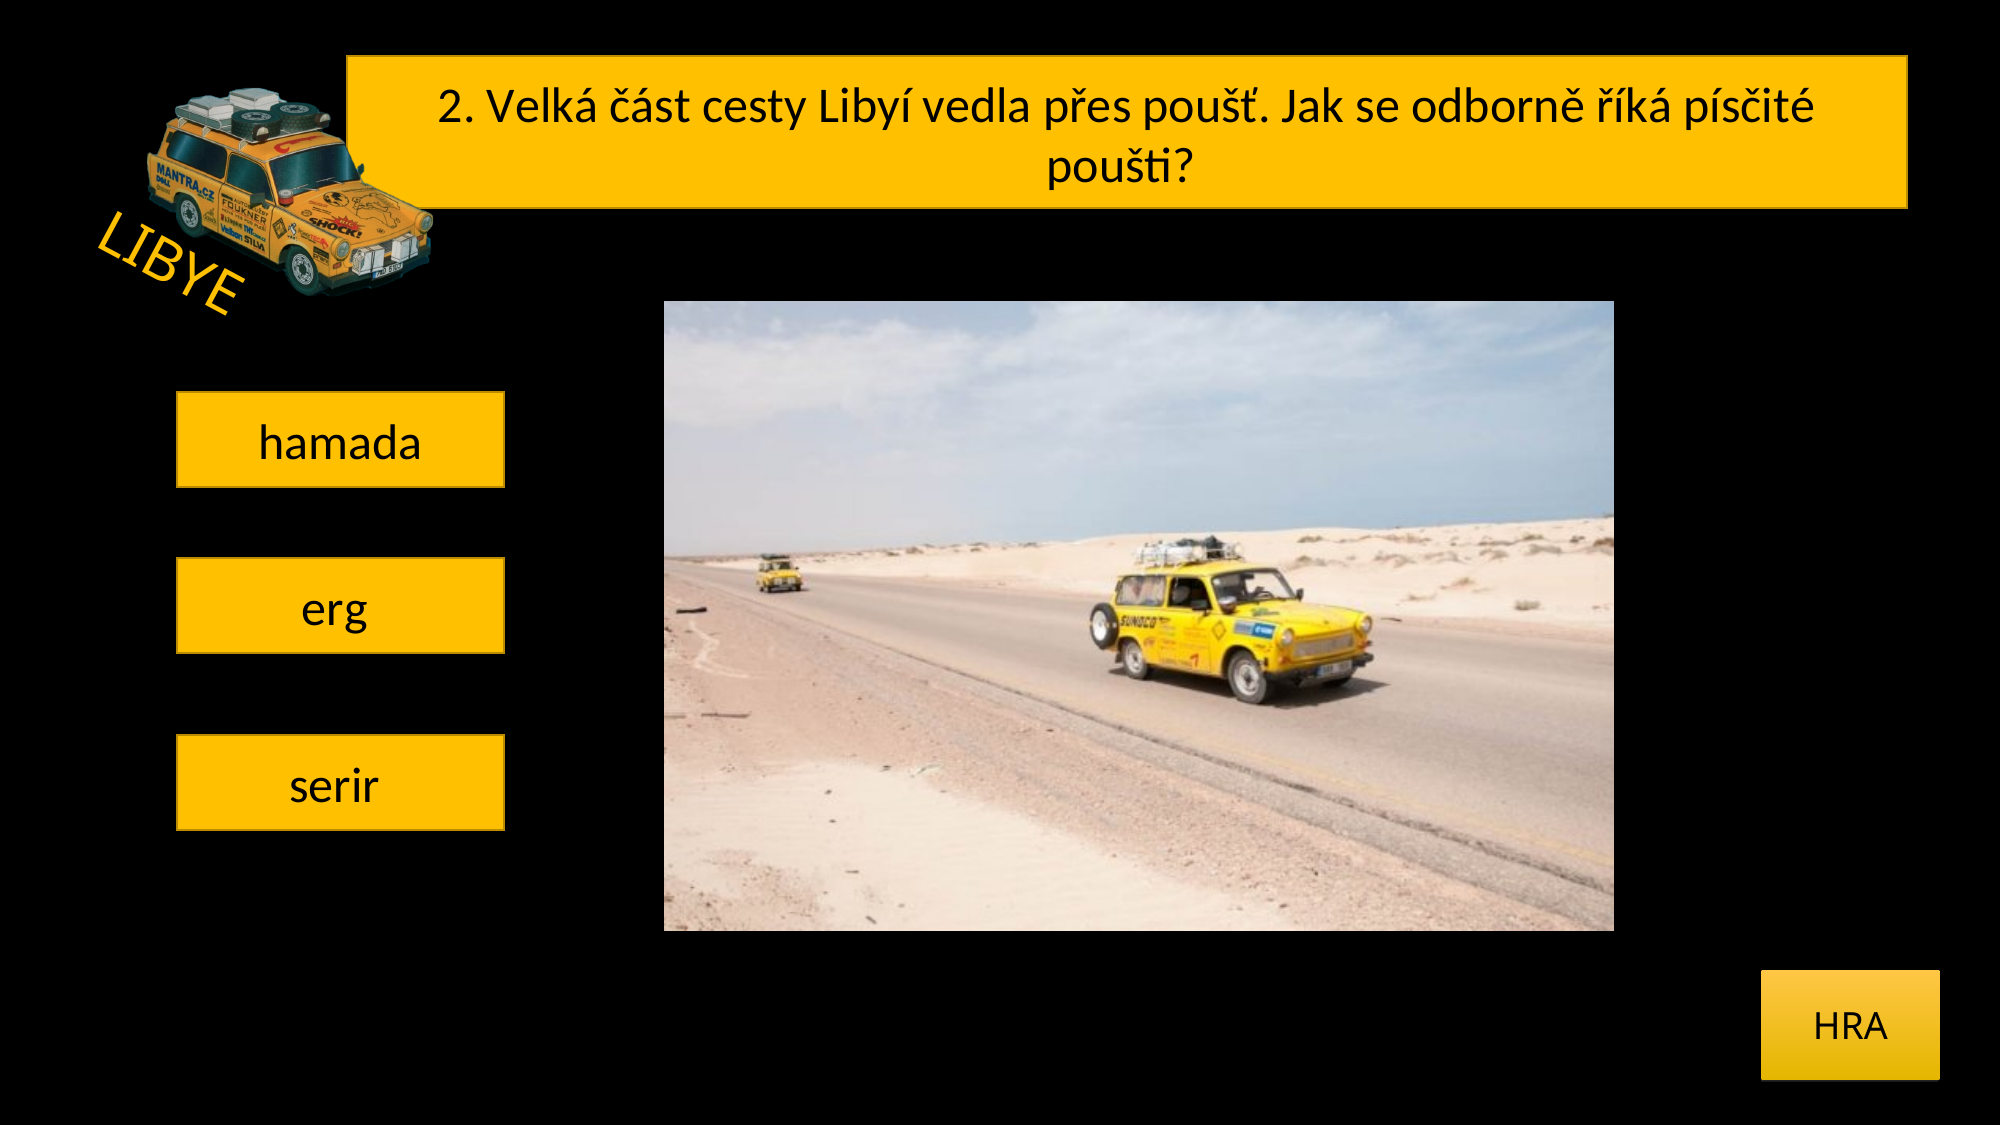

2. Velká část cesty Libyí vedla přes poušť. Jak se odborně říká písčité poušti?
LIBYE
hamada
erg
serir
HRA